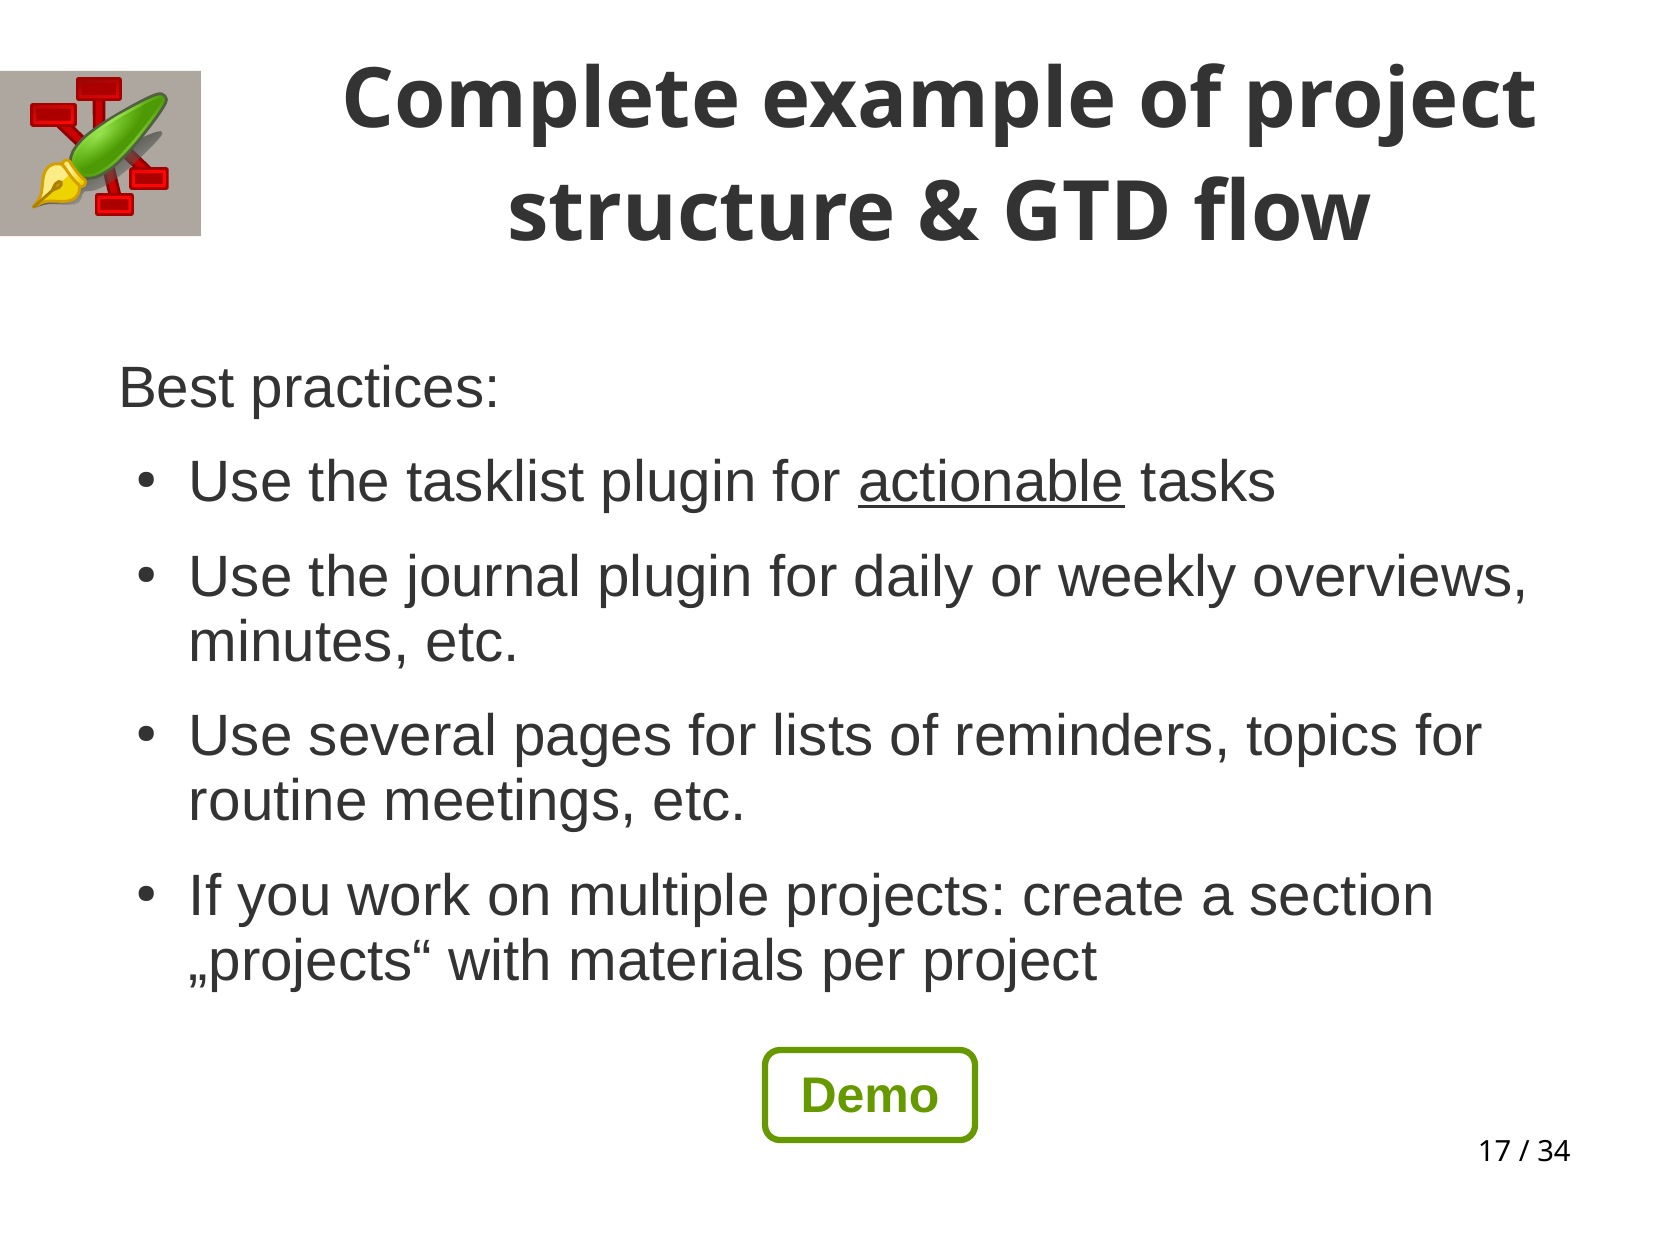

# Complete example of project structure & GTD flow
Best practices:
Use the tasklist plugin for actionable tasks
Use the journal plugin for daily or weekly overviews, minutes, etc.
Use several pages for lists of reminders, topics for routine meetings, etc.
If you work on multiple projects: create a section „projects“ with materials per project
Demo
17